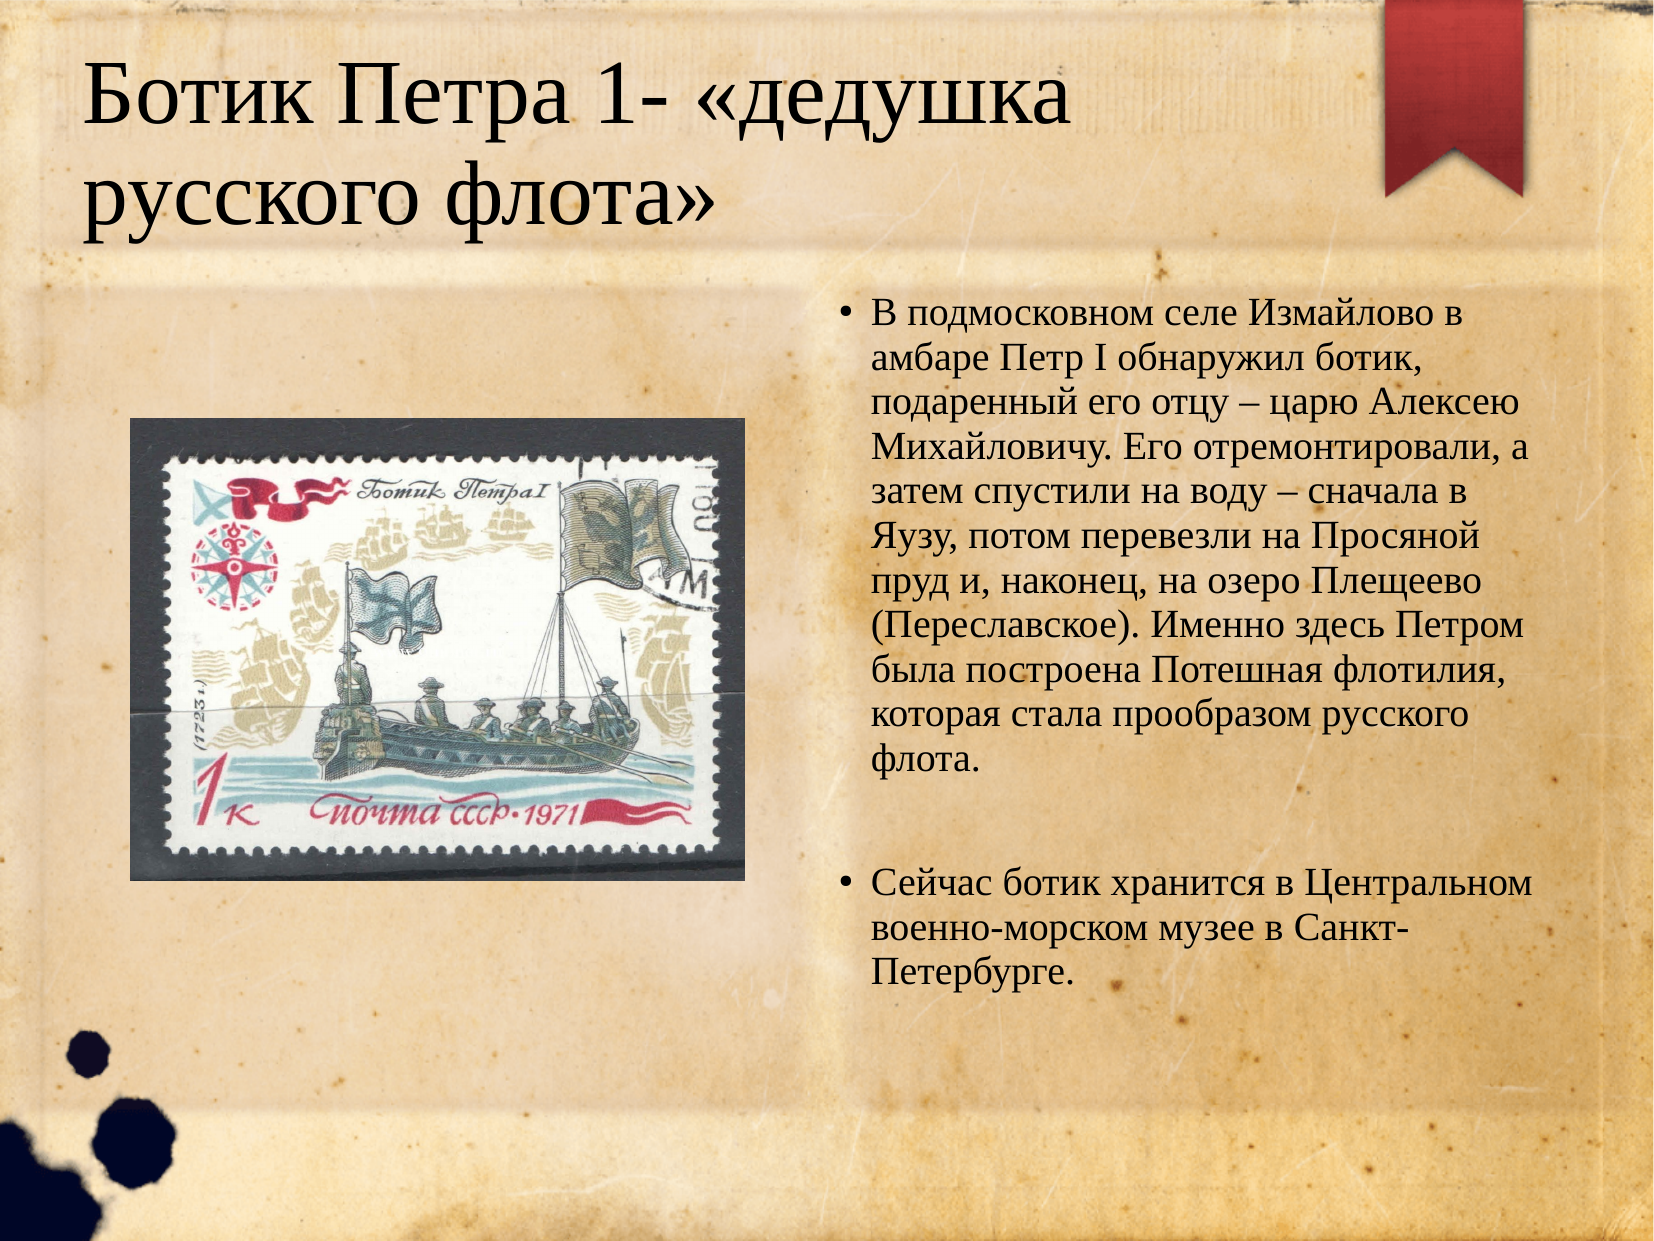

# Ботик Петра 1- «дедушка русского флота»
В подмосковном селе Измайлово в амбаре Петр I обнаружил ботик, подаренный его отцу – царю Алексею Михайловичу. Его отремонтировали, а затем спустили на воду – сначала в Яузу, потом перевезли на Просяной пруд и, наконец, на озеро Плещеево (Переславское). Именно здесь Петром была построена Потешная флотилия, которая стала прообразом русского флота.
Сейчас ботик хранится в Центральном военно-морском музее в Санкт-Петербурге.